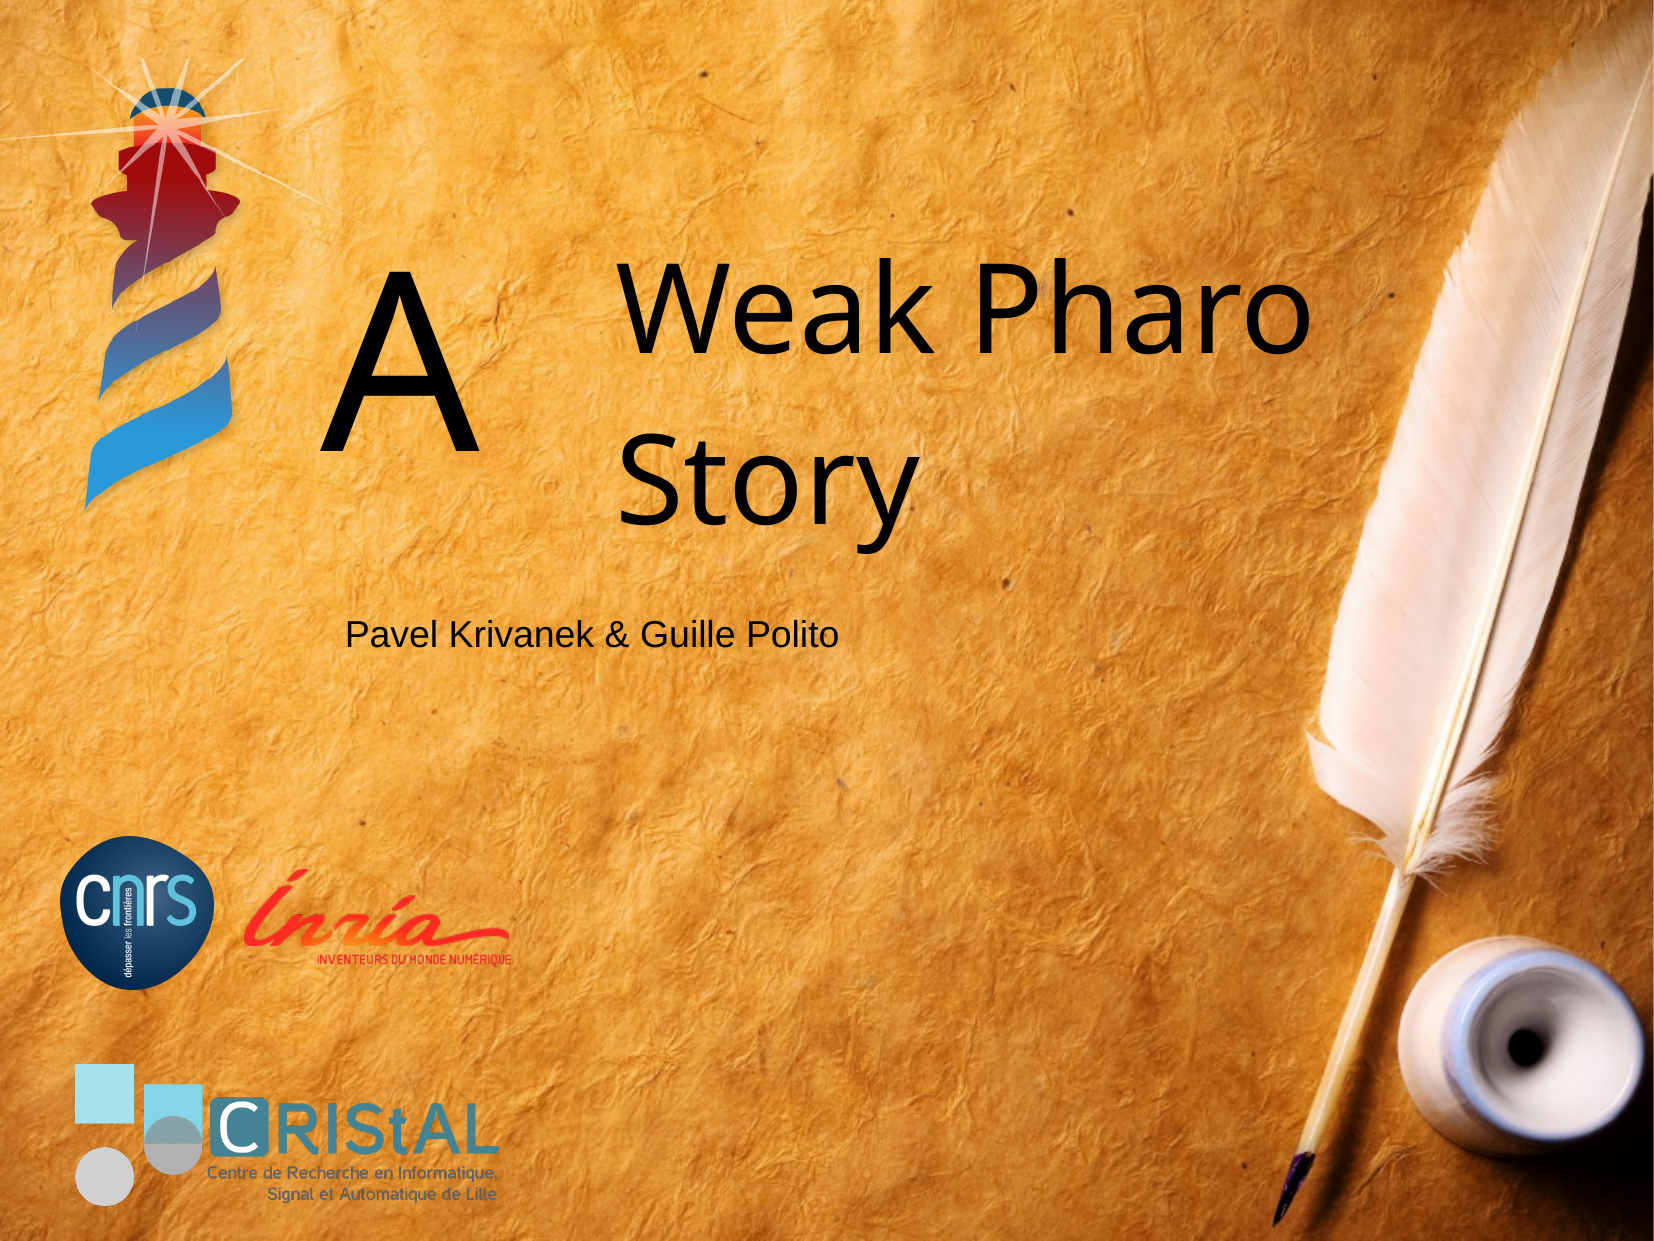

# Weak Pharo
Story
A
Pavel Krivanek & Guille Polito